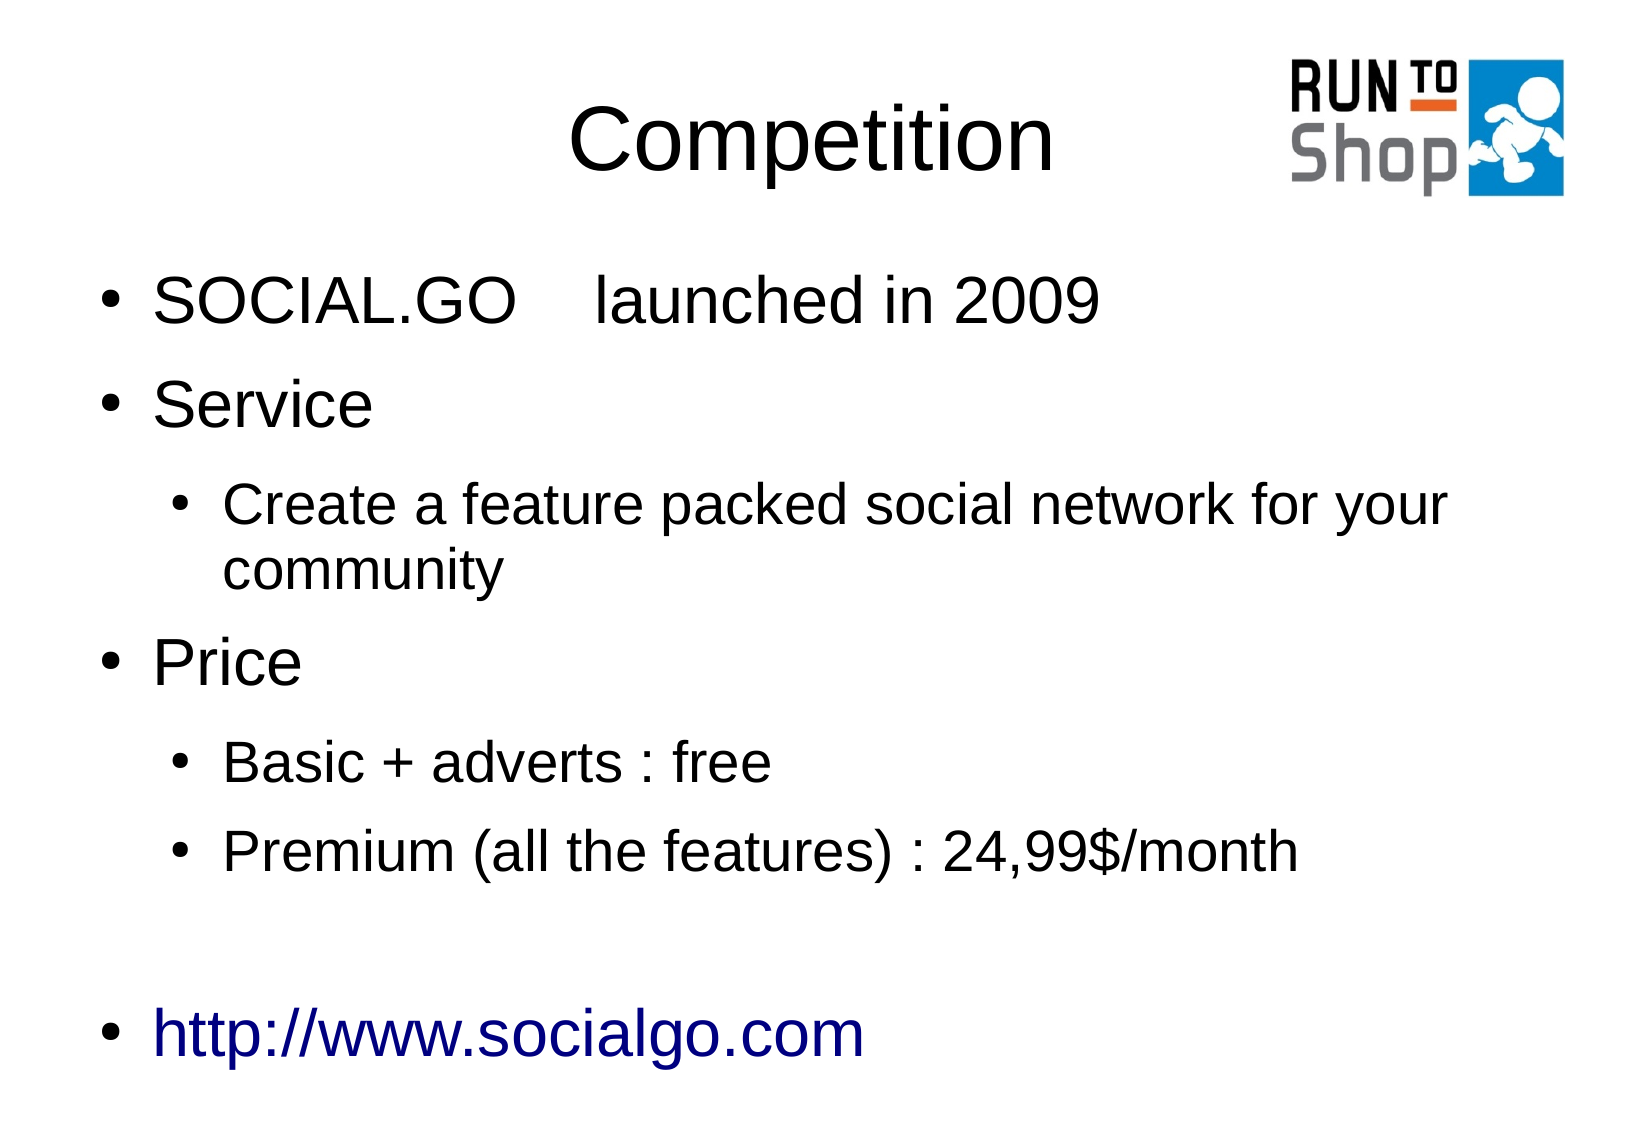

# Competition
SOCIAL.GO		launched in 2009
Service
Create a feature packed social network for your community
Price
Basic + adverts : free
Premium (all the features) : 24,99$/month
http://www.socialgo.com